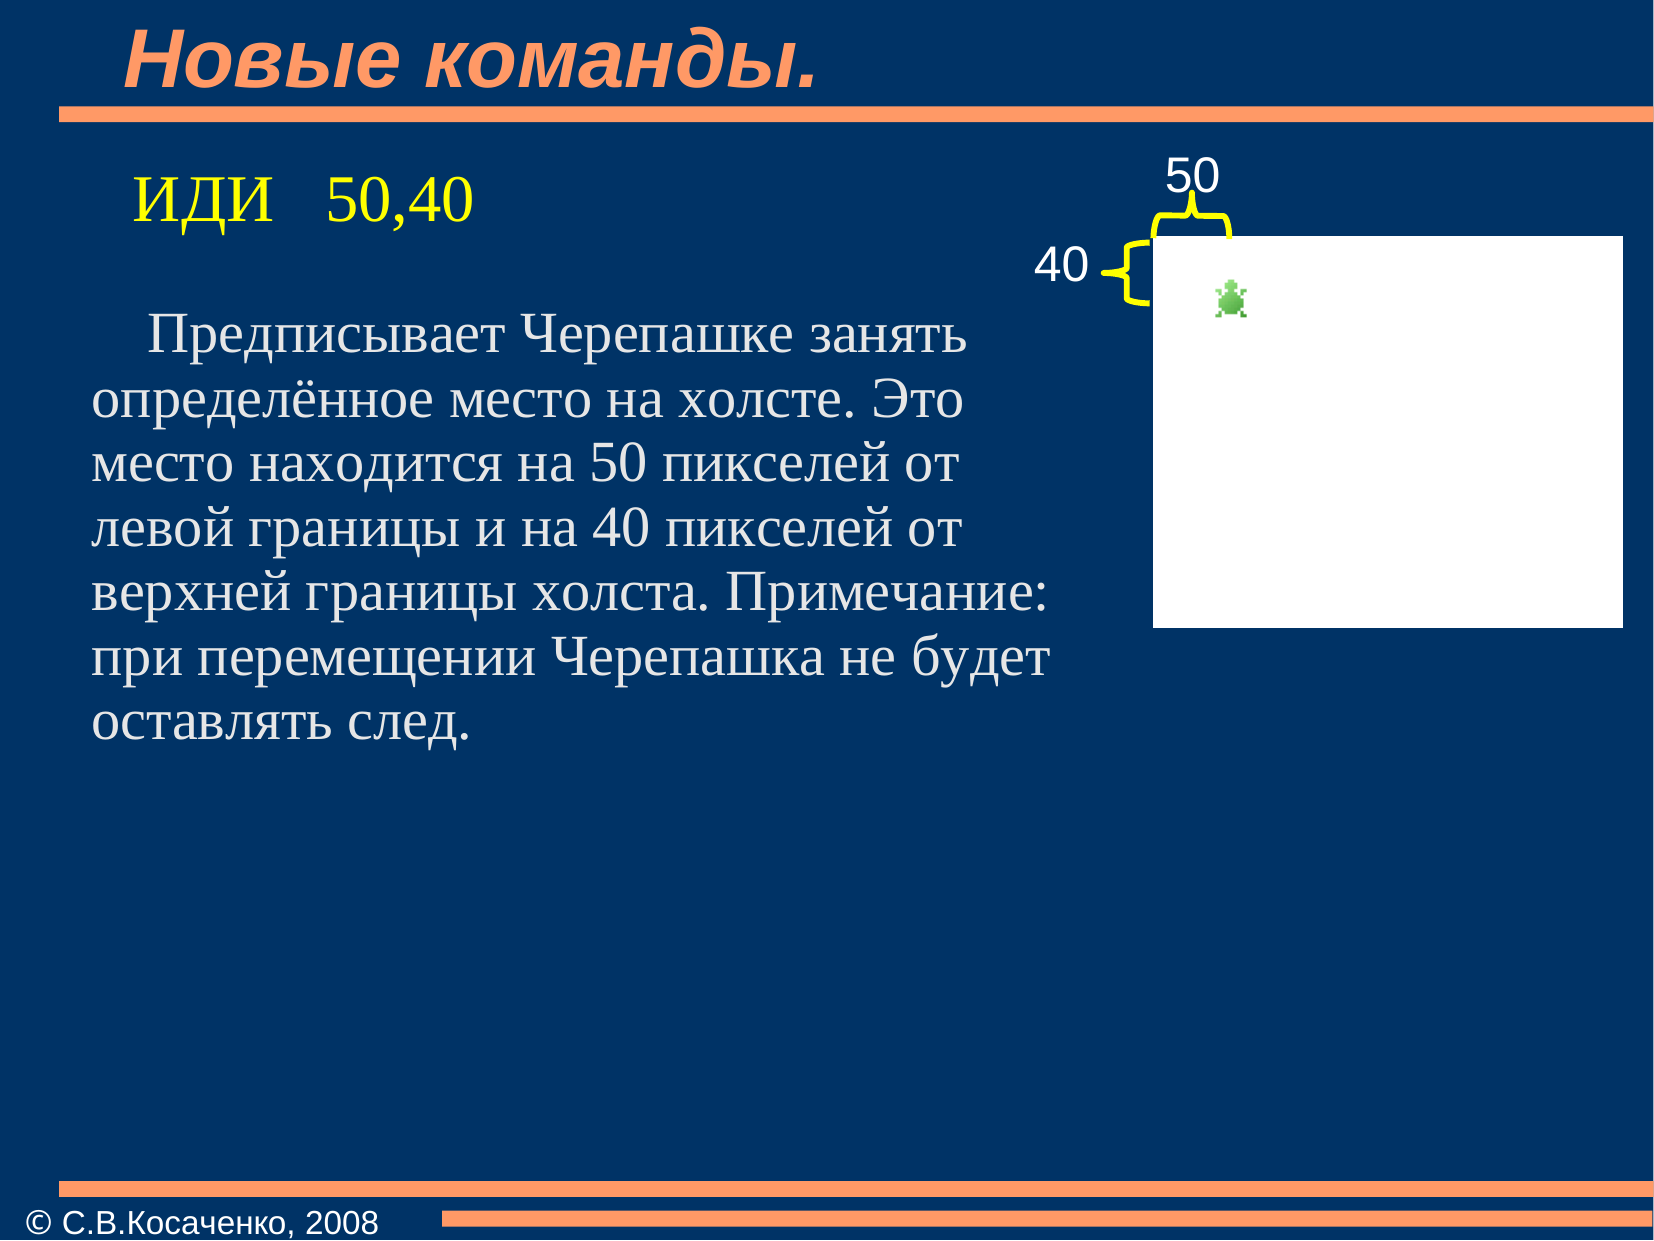

# Новые команды.
50
40
ИДИ 50,40
 Предписывает Черепашке занять определённое место на холсте. Это место находится на 50 пикселей от левой границы и на 40 пикселей от верхней границы холста. Примечание: при перемещении Черепашка не будет оставлять след.